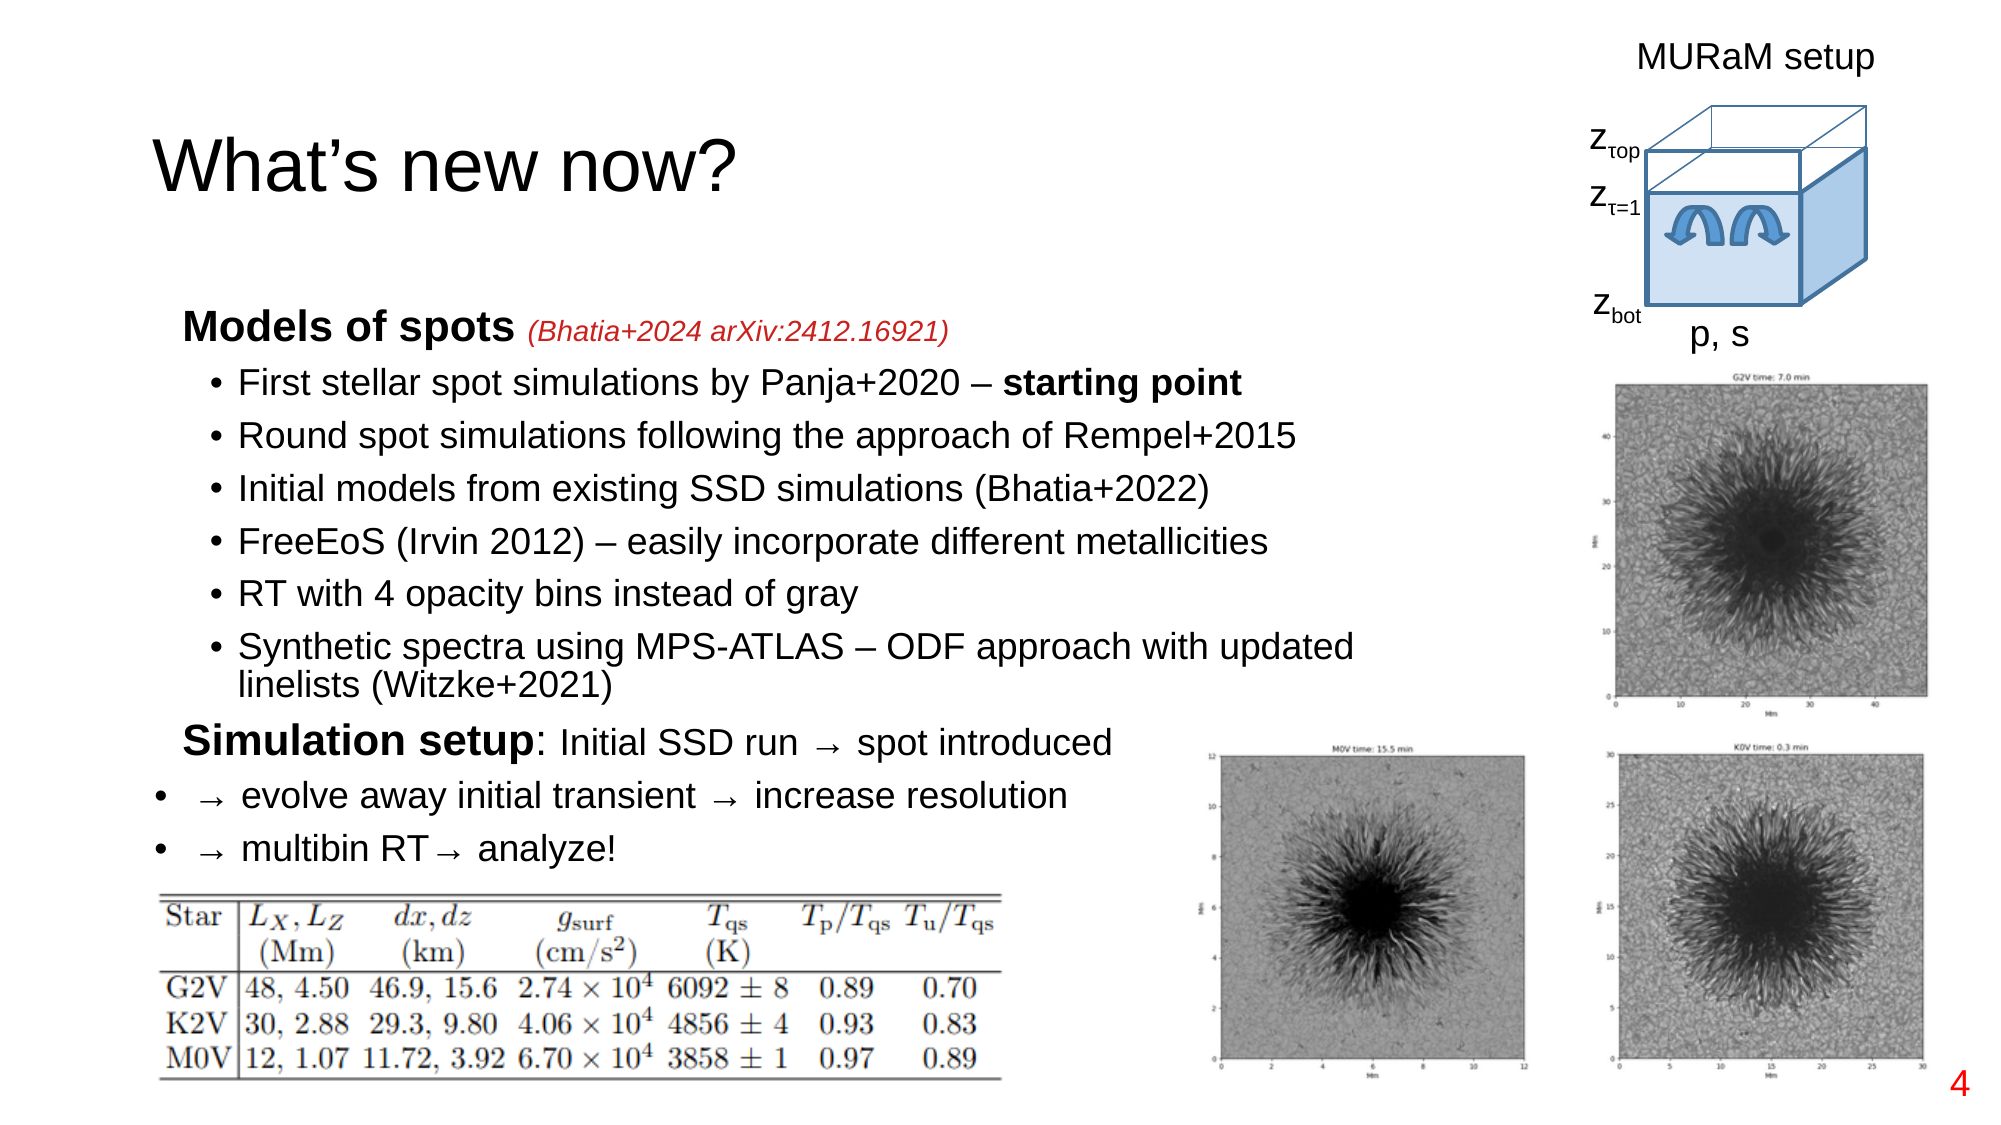

MURaM setup
p, s
What’s new now?
zτop
zτ=1
zbot
Models of spots (Bhatia+2024 arXiv:2412.16921)
First stellar spot simulations by Panja+2020 – starting point
Round spot simulations following the approach of Rempel+2015
Initial models from existing SSD simulations (Bhatia+2022)
FreeEoS (Irvin 2012) – easily incorporate different metallicities
RT with 4 opacity bins instead of gray
Synthetic spectra using MPS-ATLAS – ODF approach with updated linelists (Witzke+2021)
Simulation setup: Initial SSD run → spot introduced
 → evolve away initial transient → increase resolution
 → multibin RT→ analyze!